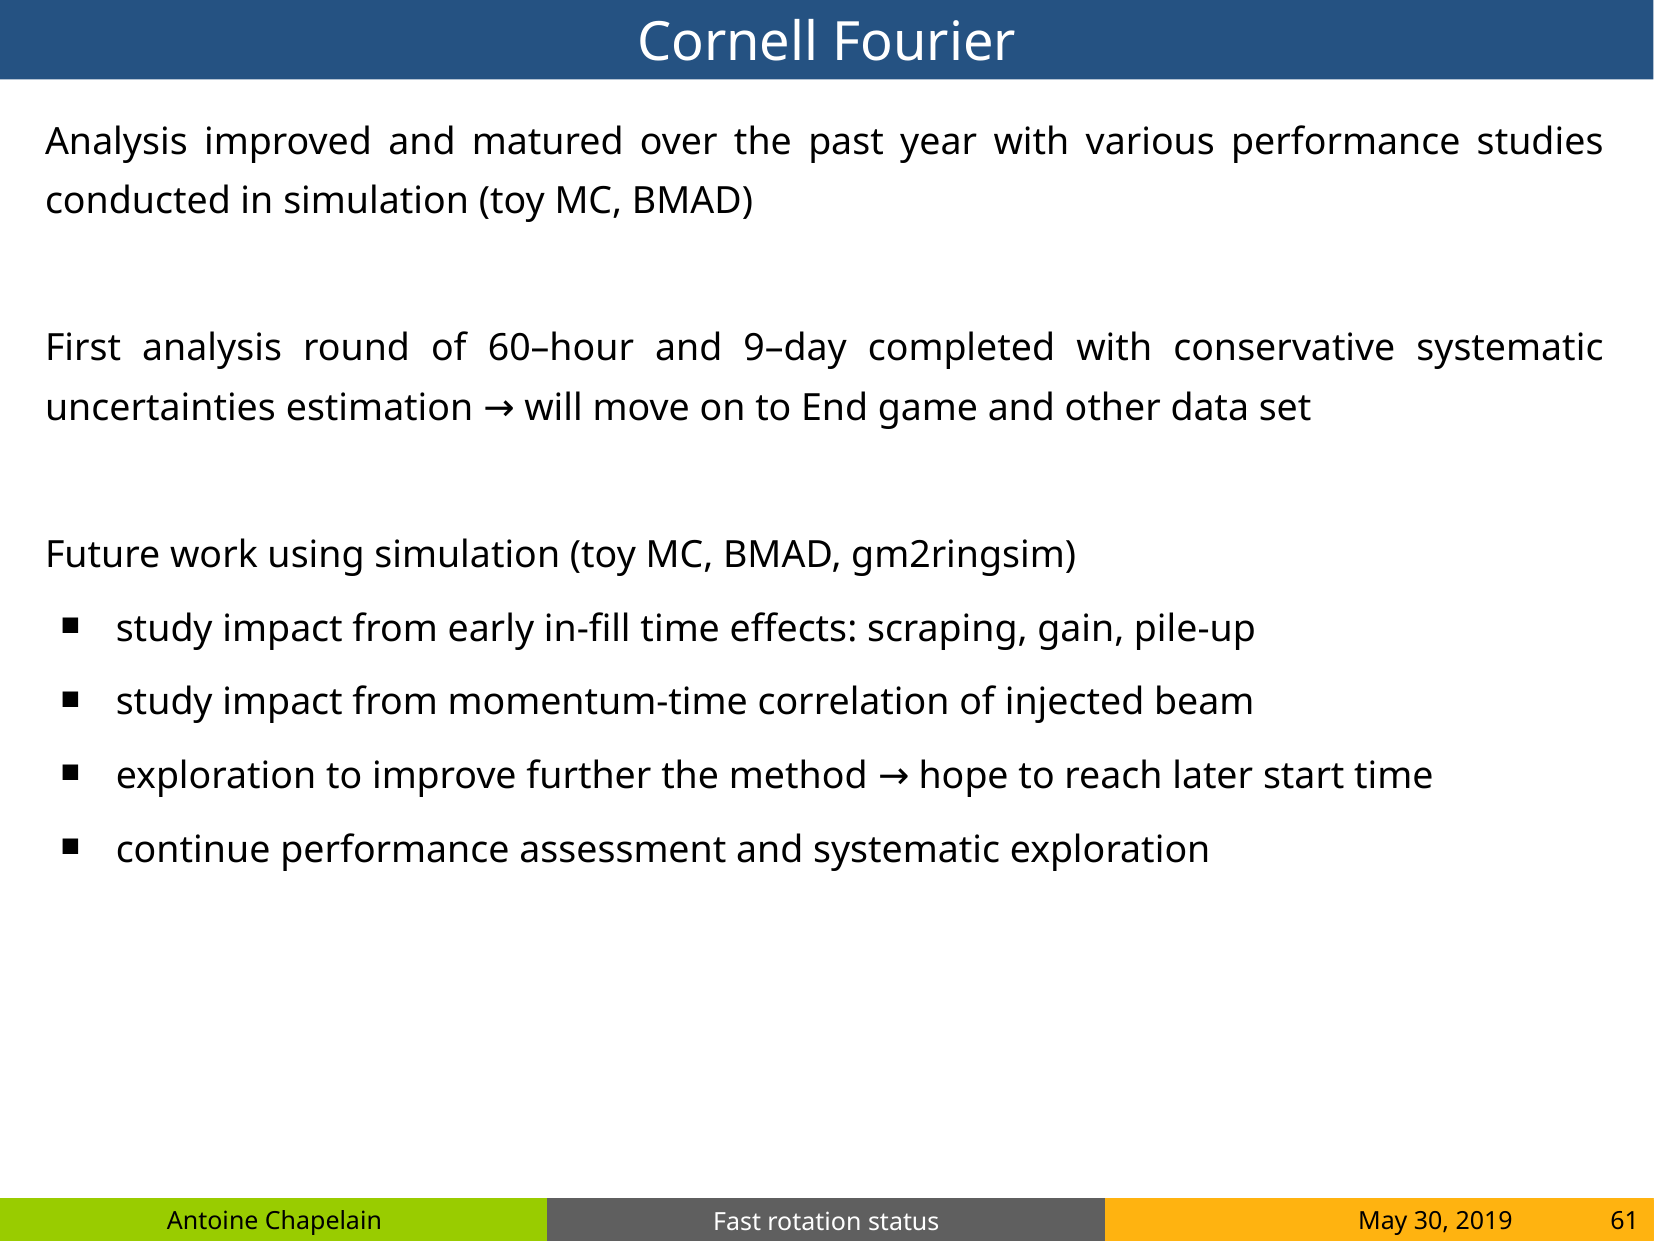

# Cornell Fourier
Analysis improved and matured over the past year with various performance studies conducted in simulation (toy MC, BMAD)
First analysis round of 60–hour and 9–day completed with conservative systematic uncertainties estimation → will move on to End game and other data set
Future work using simulation (toy MC, BMAD, gm2ringsim)
study impact from early in-fill time effects: scraping, gain, pile-up
study impact from momentum-time correlation of injected beam
exploration to improve further the method → hope to reach later start time
continue performance assessment and systematic exploration